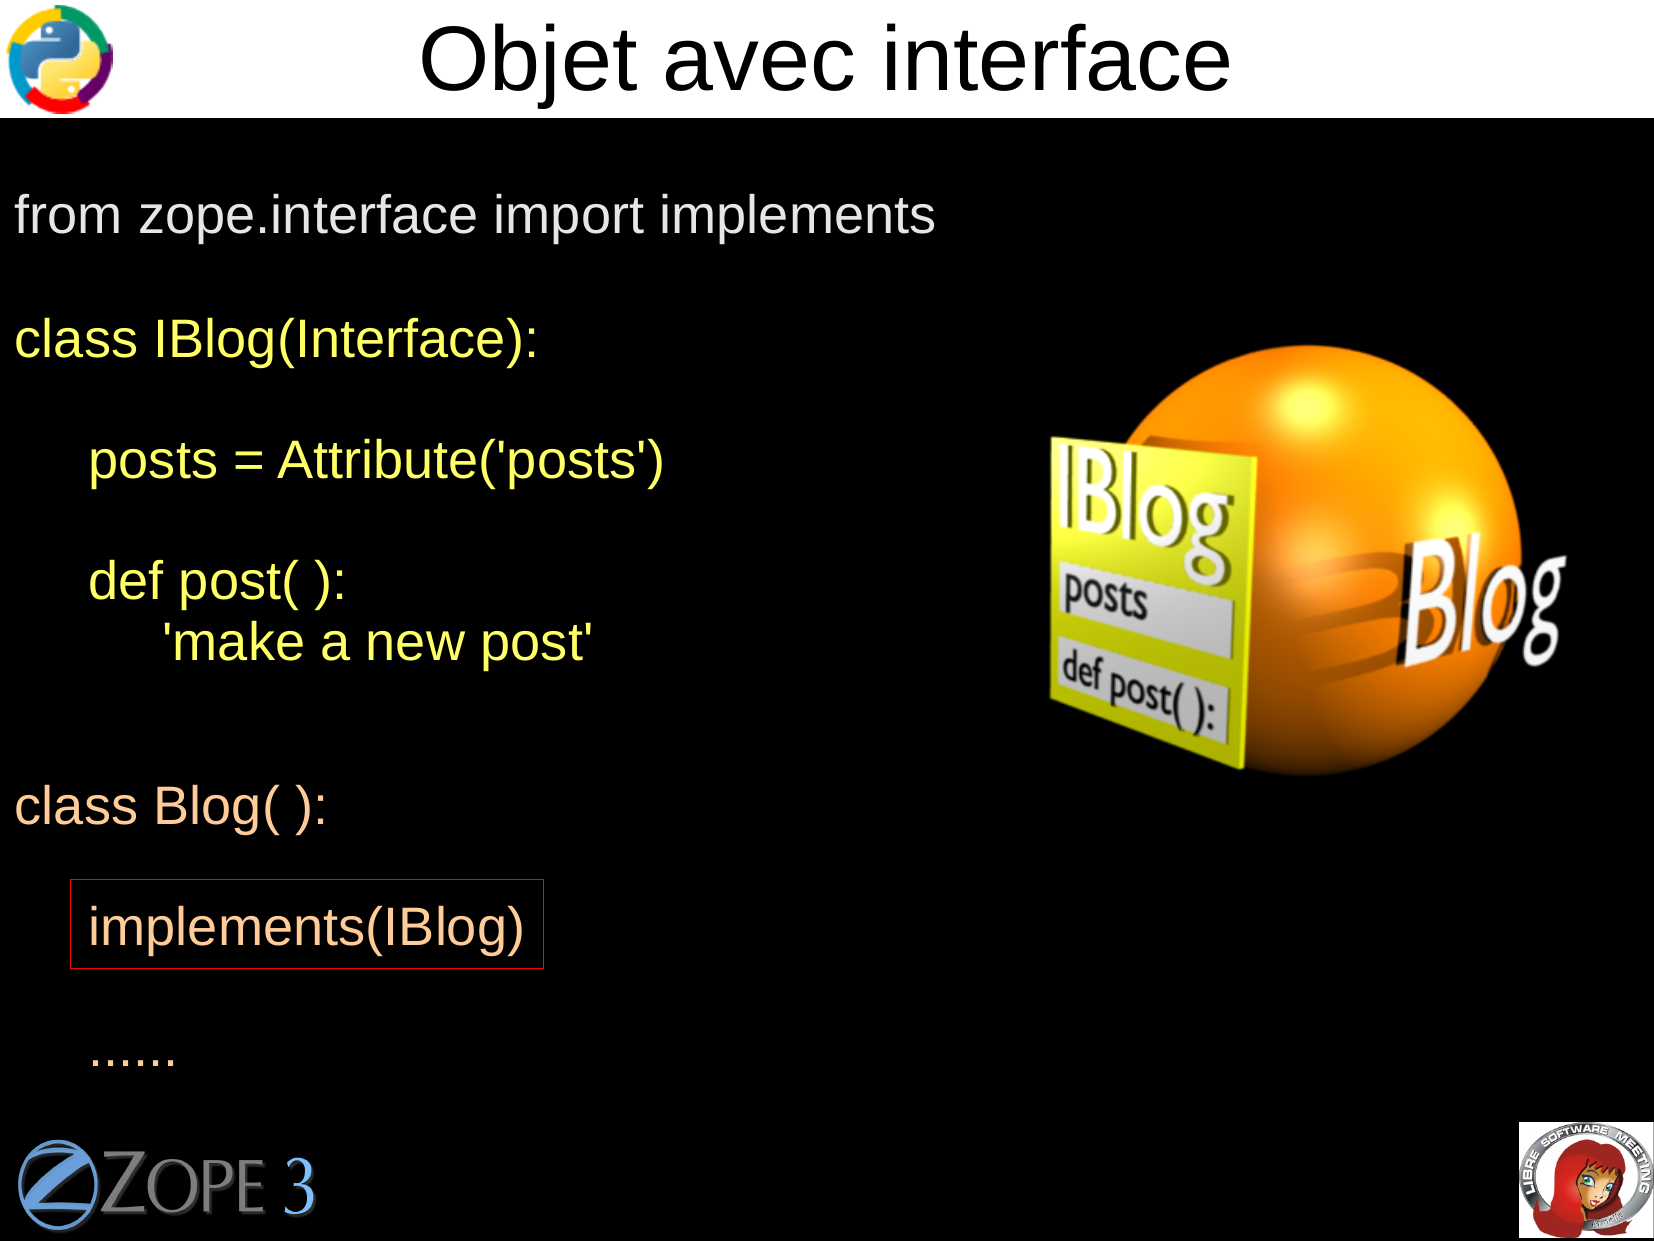

# Objet avec interface
from zope.interface import implements
class IBlog(Interface):
	posts = Attribute('posts')
	def post( ):
		'make a new post'
class Blog( ):
	implements(IBlog)
	......